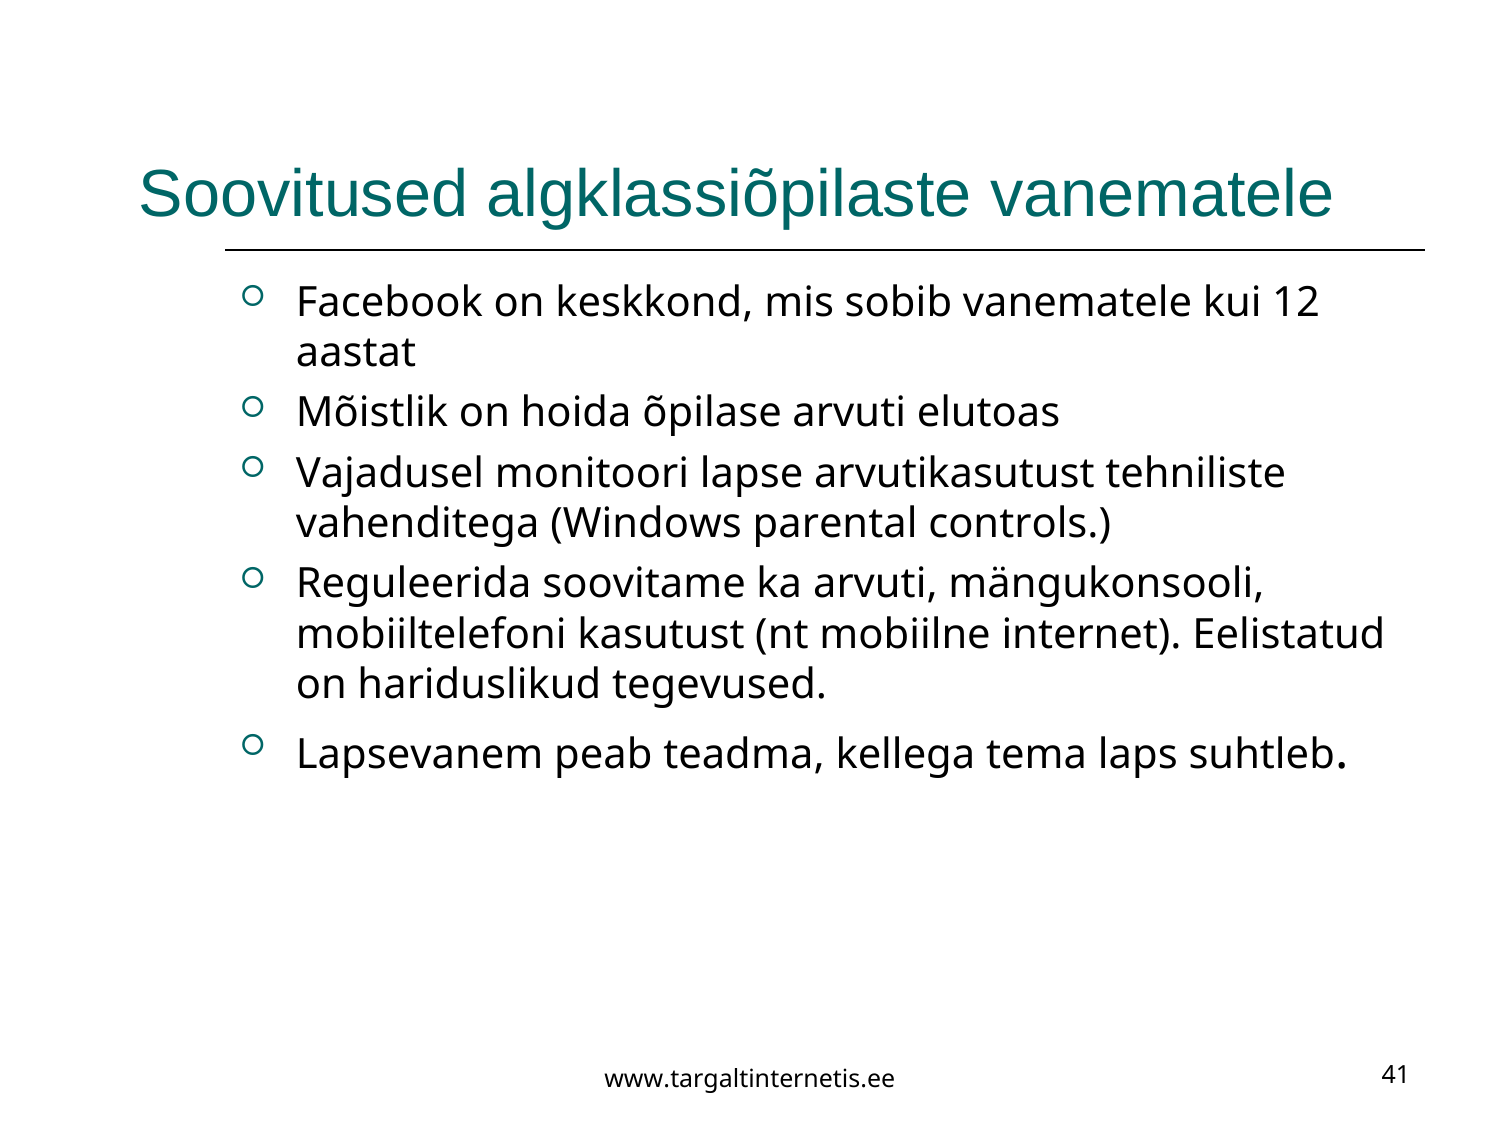

# Soovitused algklassiõpilaste vanematele
Facebook on keskkond, mis sobib vanematele kui 12 aastat
Mõistlik on hoida õpilase arvuti elutoas
Vajadusel monitoori lapse arvutikasutust tehniliste vahenditega (Windows parental controls.)
Reguleerida soovitame ka arvuti, mängukonsooli, mobiiltelefoni kasutust (nt mobiilne internet). Eelistatud on hariduslikud tegevused.
Lapsevanem peab teadma, kellega tema laps suhtleb.
www.targaltinternetis.ee